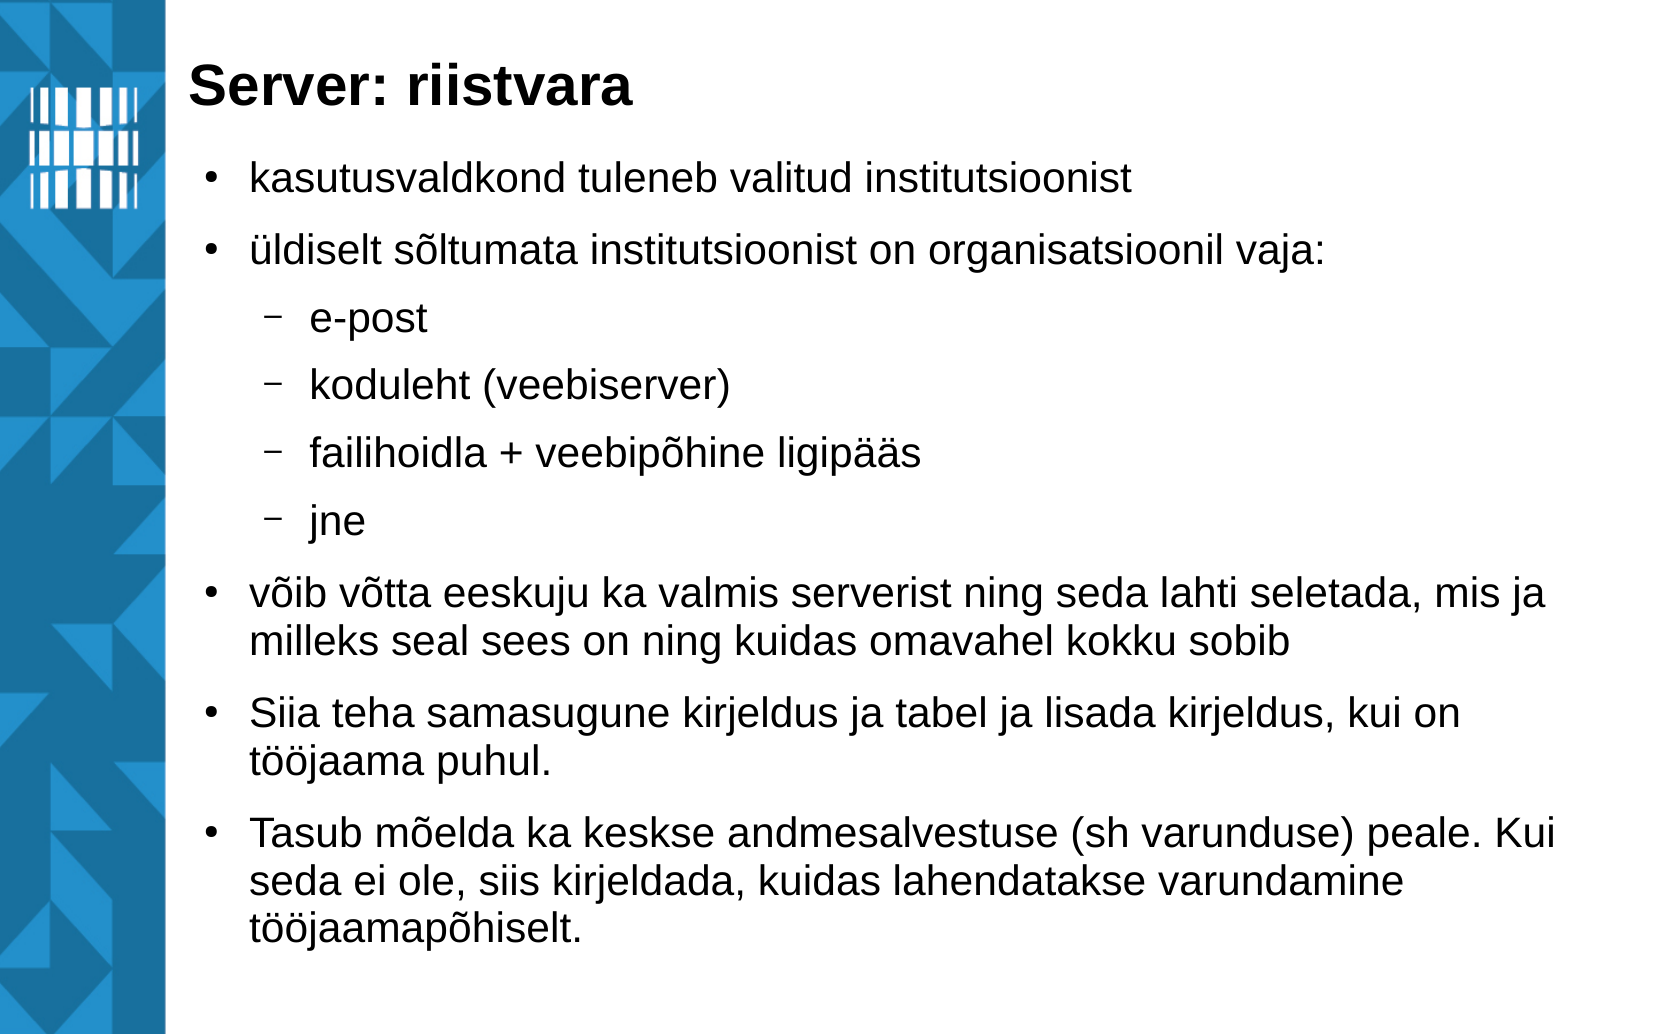

# Server: riistvara
kasutusvaldkond tuleneb valitud institutsioonist
üldiselt sõltumata institutsioonist on organisatsioonil vaja:
e-post
koduleht (veebiserver)
failihoidla + veebipõhine ligipääs
jne
võib võtta eeskuju ka valmis serverist ning seda lahti seletada, mis ja milleks seal sees on ning kuidas omavahel kokku sobib
Siia teha samasugune kirjeldus ja tabel ja lisada kirjeldus, kui on tööjaama puhul.
Tasub mõelda ka keskse andmesalvestuse (sh varunduse) peale. Kui seda ei ole, siis kirjeldada, kuidas lahendatakse varundamine tööjaamapõhiselt.